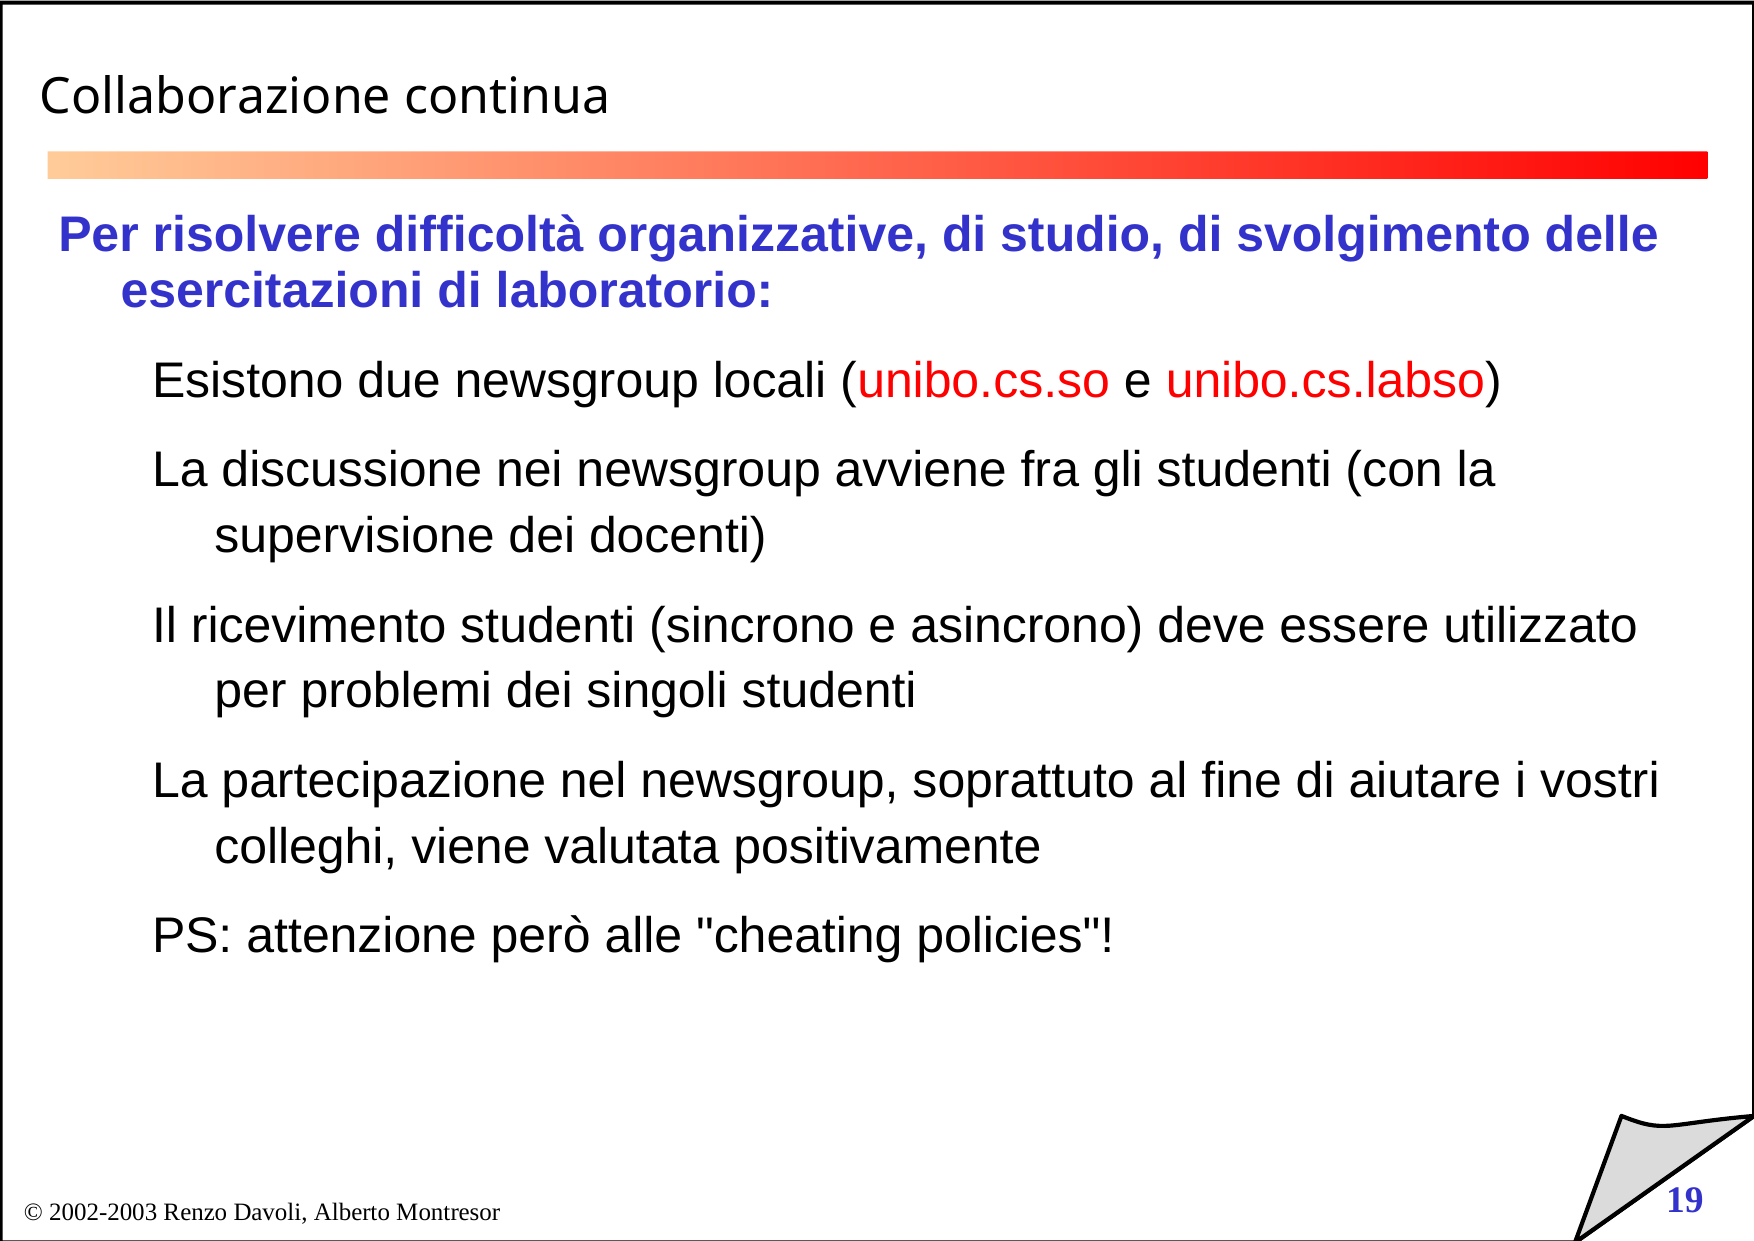

# Collaborazione continua
Per risolvere difficoltà organizzative, di studio, di svolgimento delle esercitazioni di laboratorio:
Esistono due newsgroup locali (unibo.cs.so e unibo.cs.labso)
La discussione nei newsgroup avviene fra gli studenti (con la supervisione dei docenti)
Il ricevimento studenti (sincrono e asincrono) deve essere utilizzato per problemi dei singoli studenti
La partecipazione nel newsgroup, soprattuto al fine di aiutare i vostri colleghi, viene valutata positivamente
PS: attenzione però alle "cheating policies"!